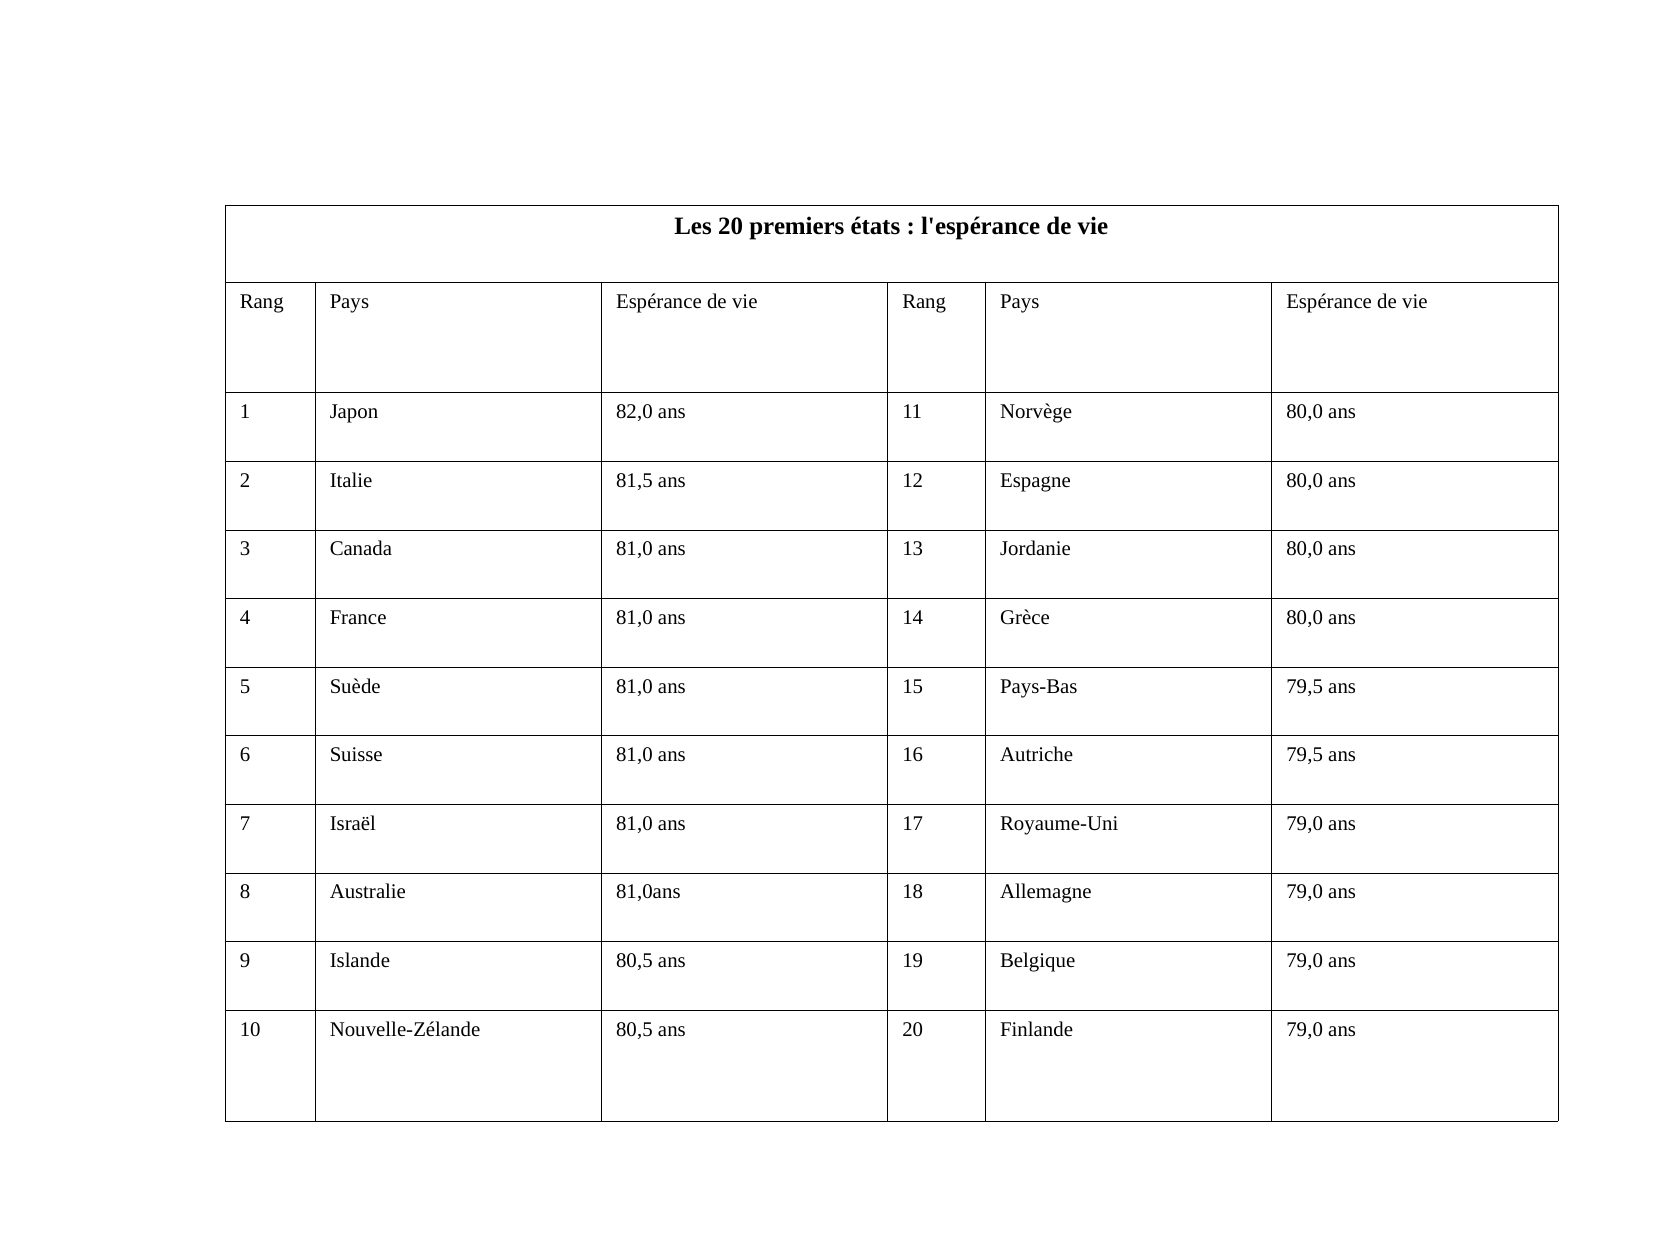

| Les 20 premiers états : l'espérance de vie | | | | | |
| --- | --- | --- | --- | --- | --- |
| Rang | Pays | Espérance de vie | Rang | Pays | Espérance de vie |
| 1 | Japon | 82,0 ans | 11 | Norvège | 80,0 ans |
| 2 | Italie | 81,5 ans | 12 | Espagne | 80,0 ans |
| 3 | Canada | 81,0 ans | 13 | Jordanie | 80,0 ans |
| 4 | France | 81,0 ans | 14 | Grèce | 80,0 ans |
| 5 | Suède | 81,0 ans | 15 | Pays-Bas | 79,5 ans |
| 6 | Suisse | 81,0 ans | 16 | Autriche | 79,5 ans |
| 7 | Israël | 81,0 ans | 17 | Royaume-Uni | 79,0 ans |
| 8 | Australie | 81,0ans | 18 | Allemagne | 79,0 ans |
| 9 | Islande | 80,5 ans | 19 | Belgique | 79,0 ans |
| 10 | Nouvelle-Zélande | 80,5 ans | 20 | Finlande | 79,0 ans |